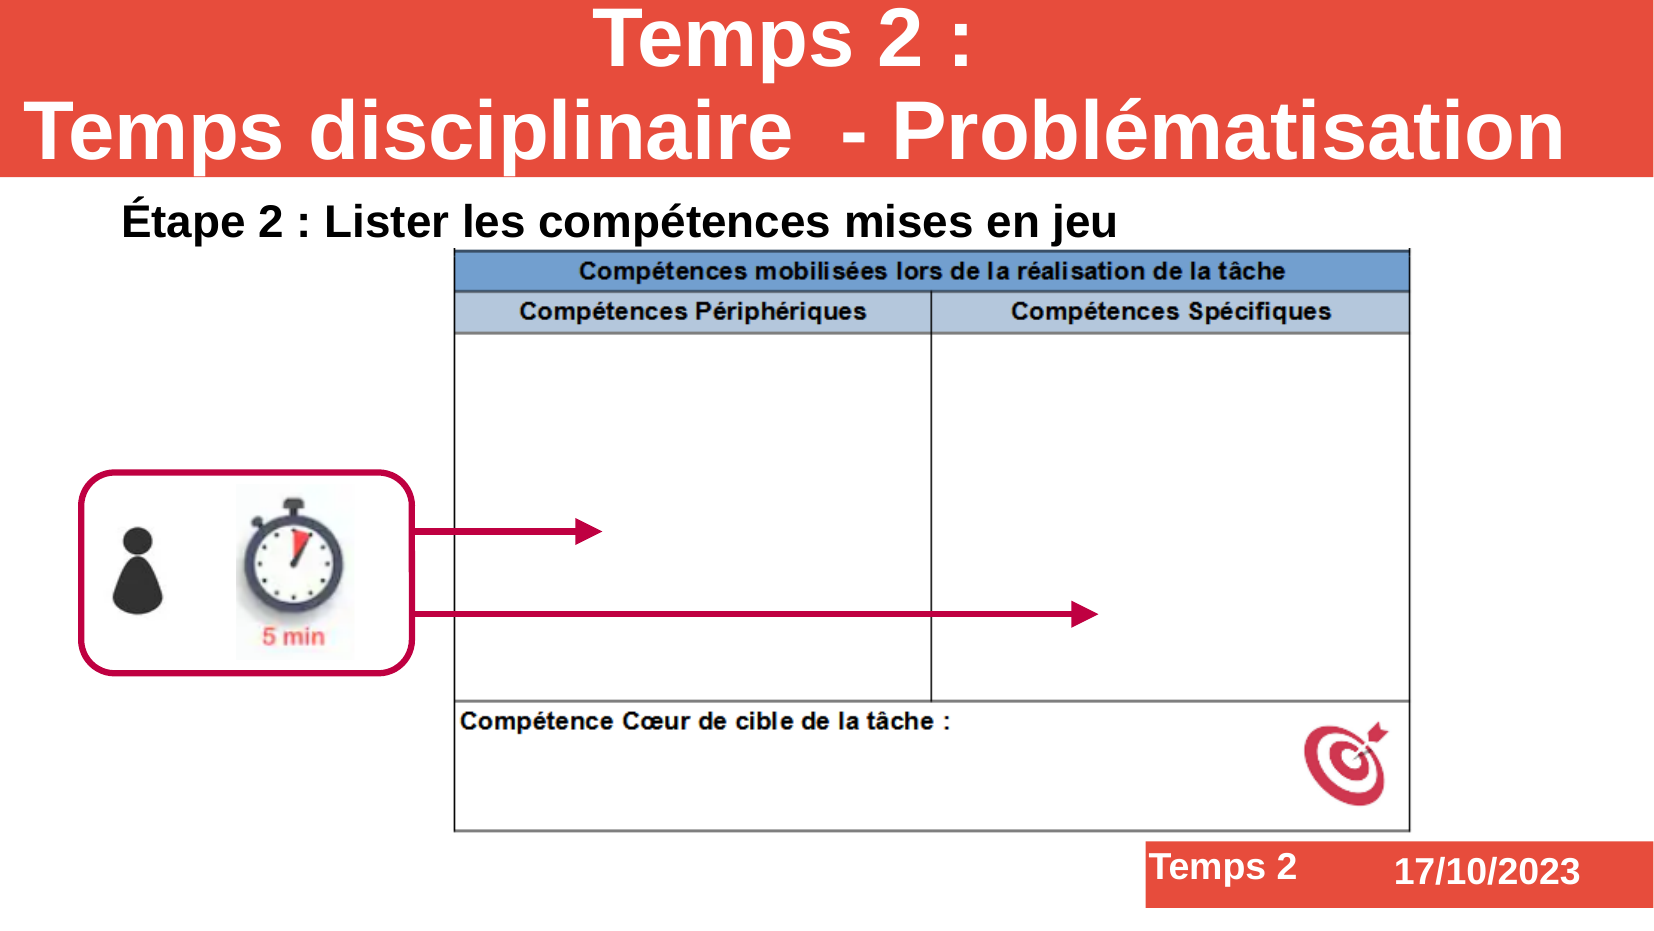

# Temps 2 : Temps disciplinaire - Problématisation
Étape 2 : Lister les compétences mises en jeu
Temps 2